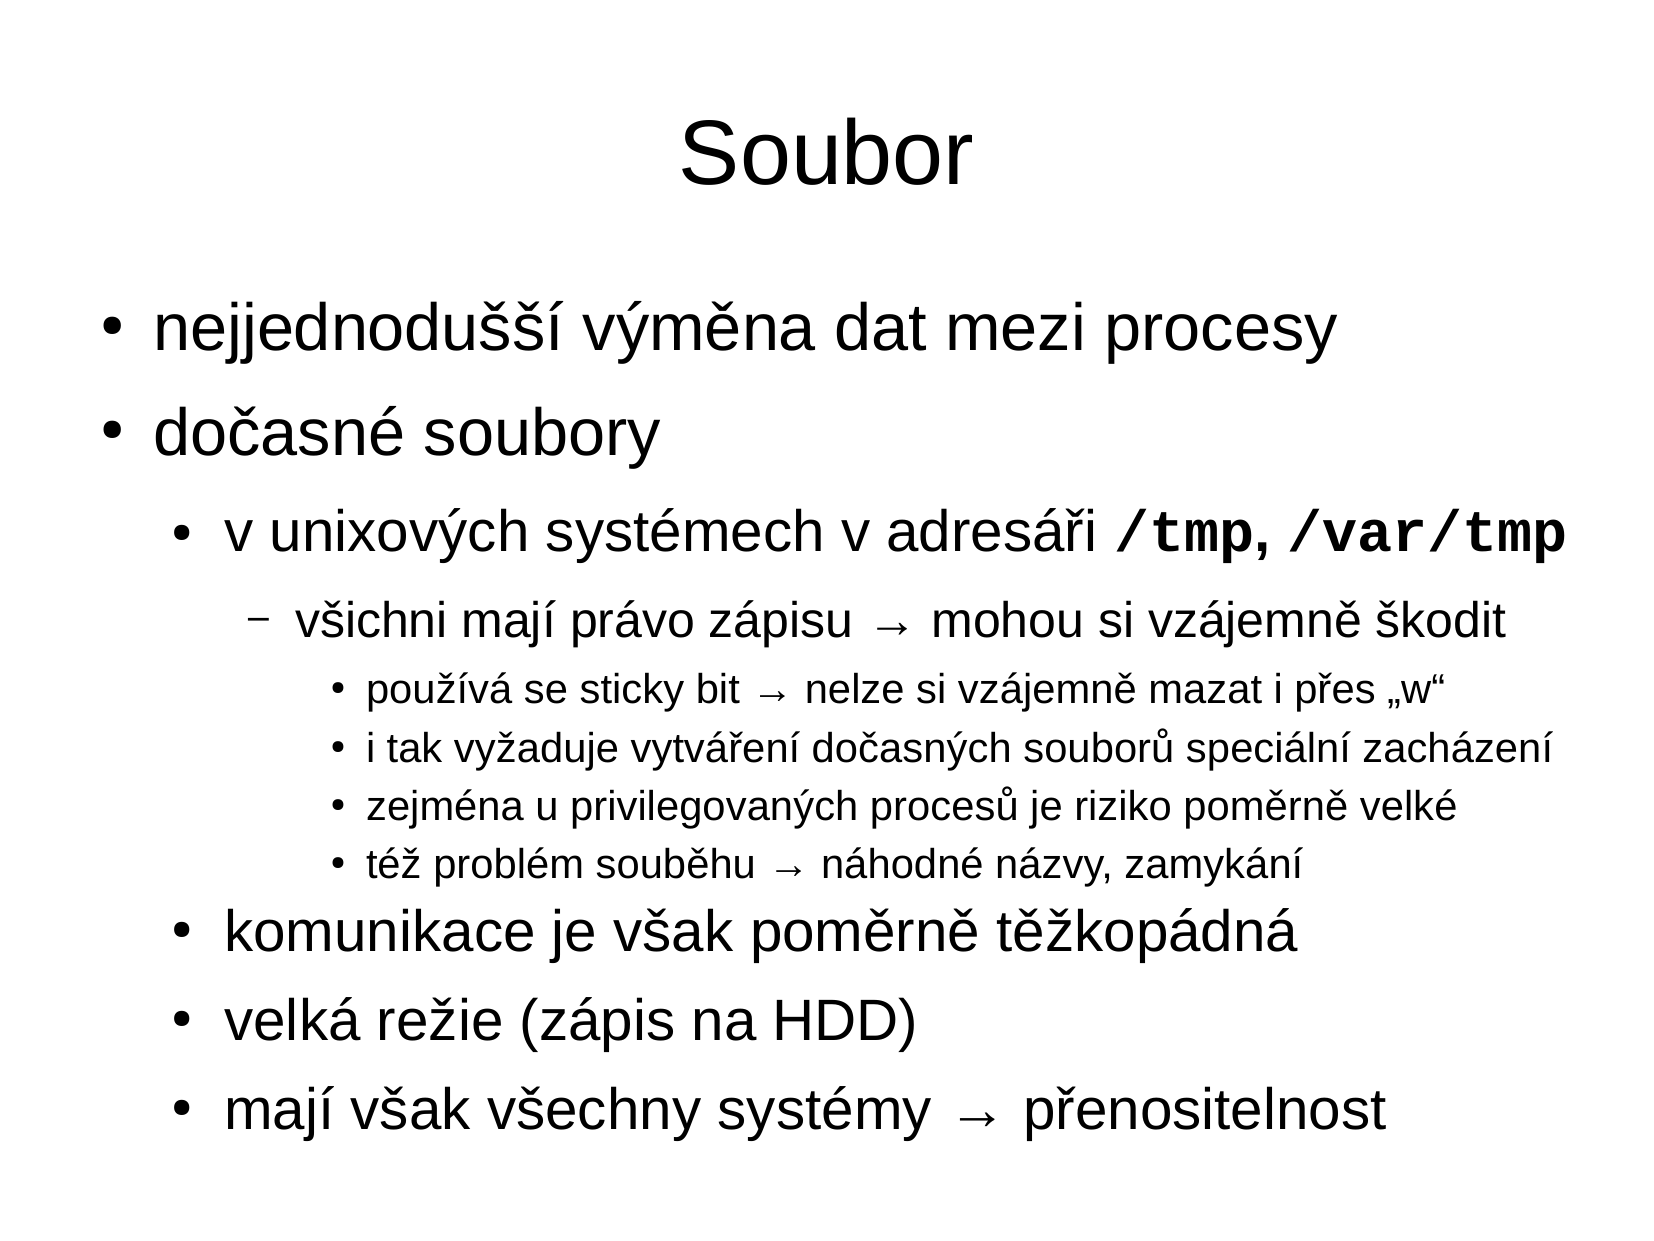

# Soubor
nejjednodušší výměna dat mezi procesy
dočasné soubory
v unixových systémech v adresáři /tmp, /var/tmp
všichni mají právo zápisu → mohou si vzájemně škodit
používá se sticky bit → nelze si vzájemně mazat i přes „w“
i tak vyžaduje vytváření dočasných souborů speciální zacházení
zejména u privilegovaných procesů je riziko poměrně velké
též problém souběhu → náhodné názvy, zamykání
komunikace je však poměrně těžkopádná
velká režie (zápis na HDD)
mají však všechny systémy → přenositelnost